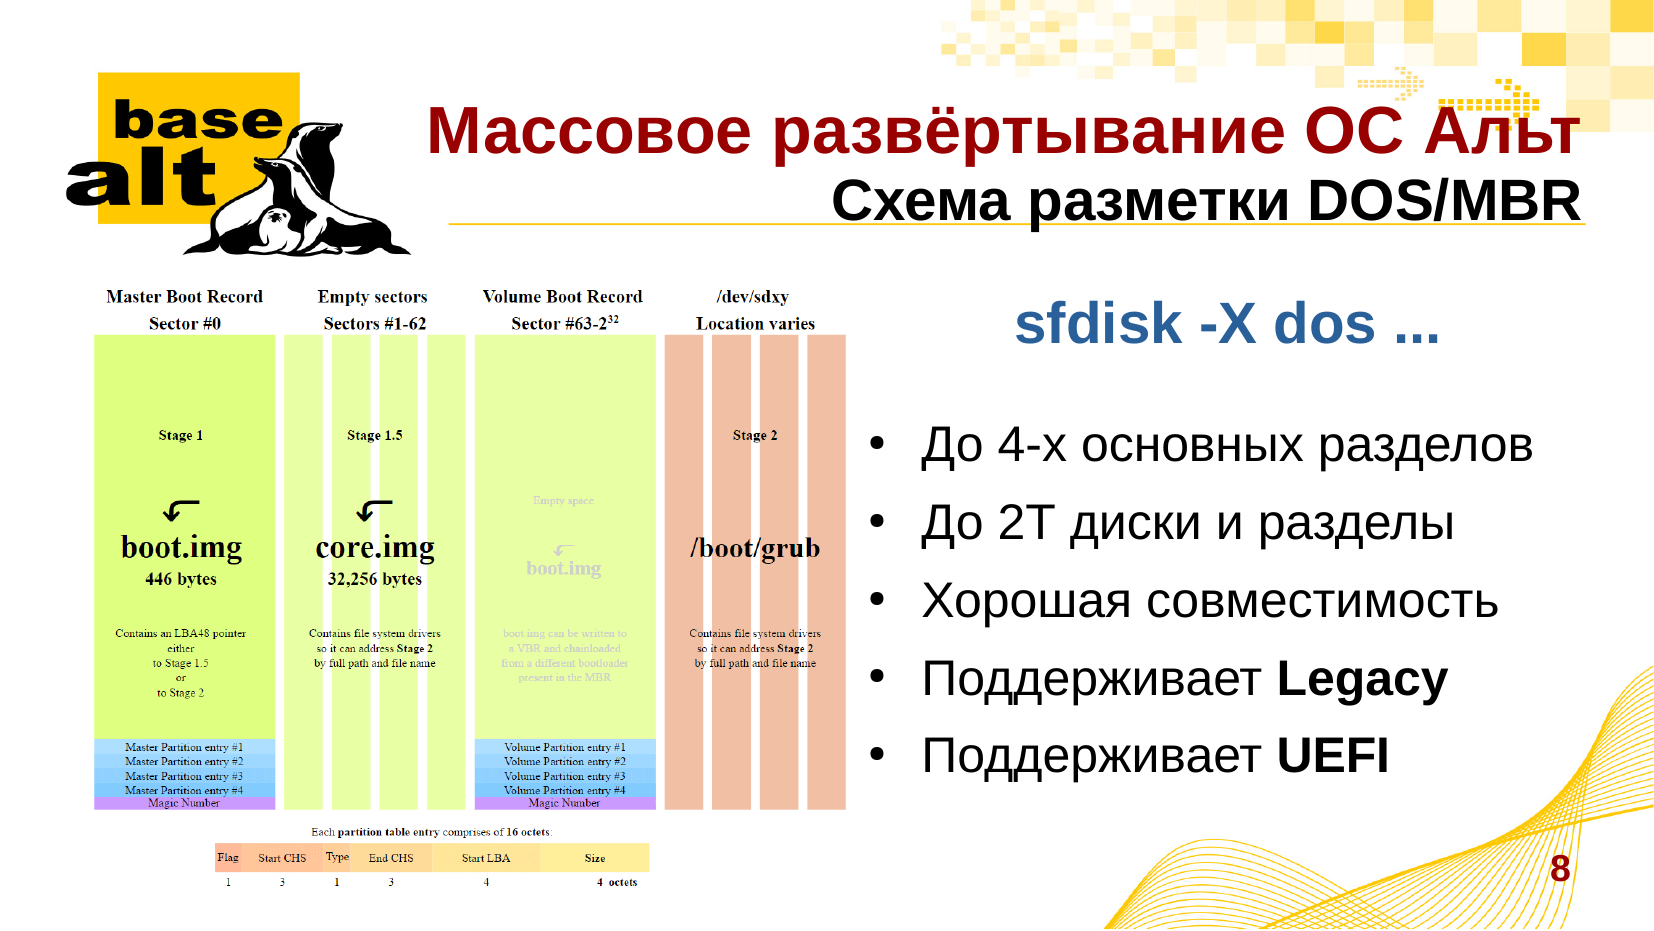

# Массовое развёртывание ОС Альт Схема разметки DOS/MBR
sfdisk -X dos ...
До 4-х основных разделов
До 2Т диски и разделы
Хорошая совместимость
Поддерживает Legacy
Поддерживает UEFI
8